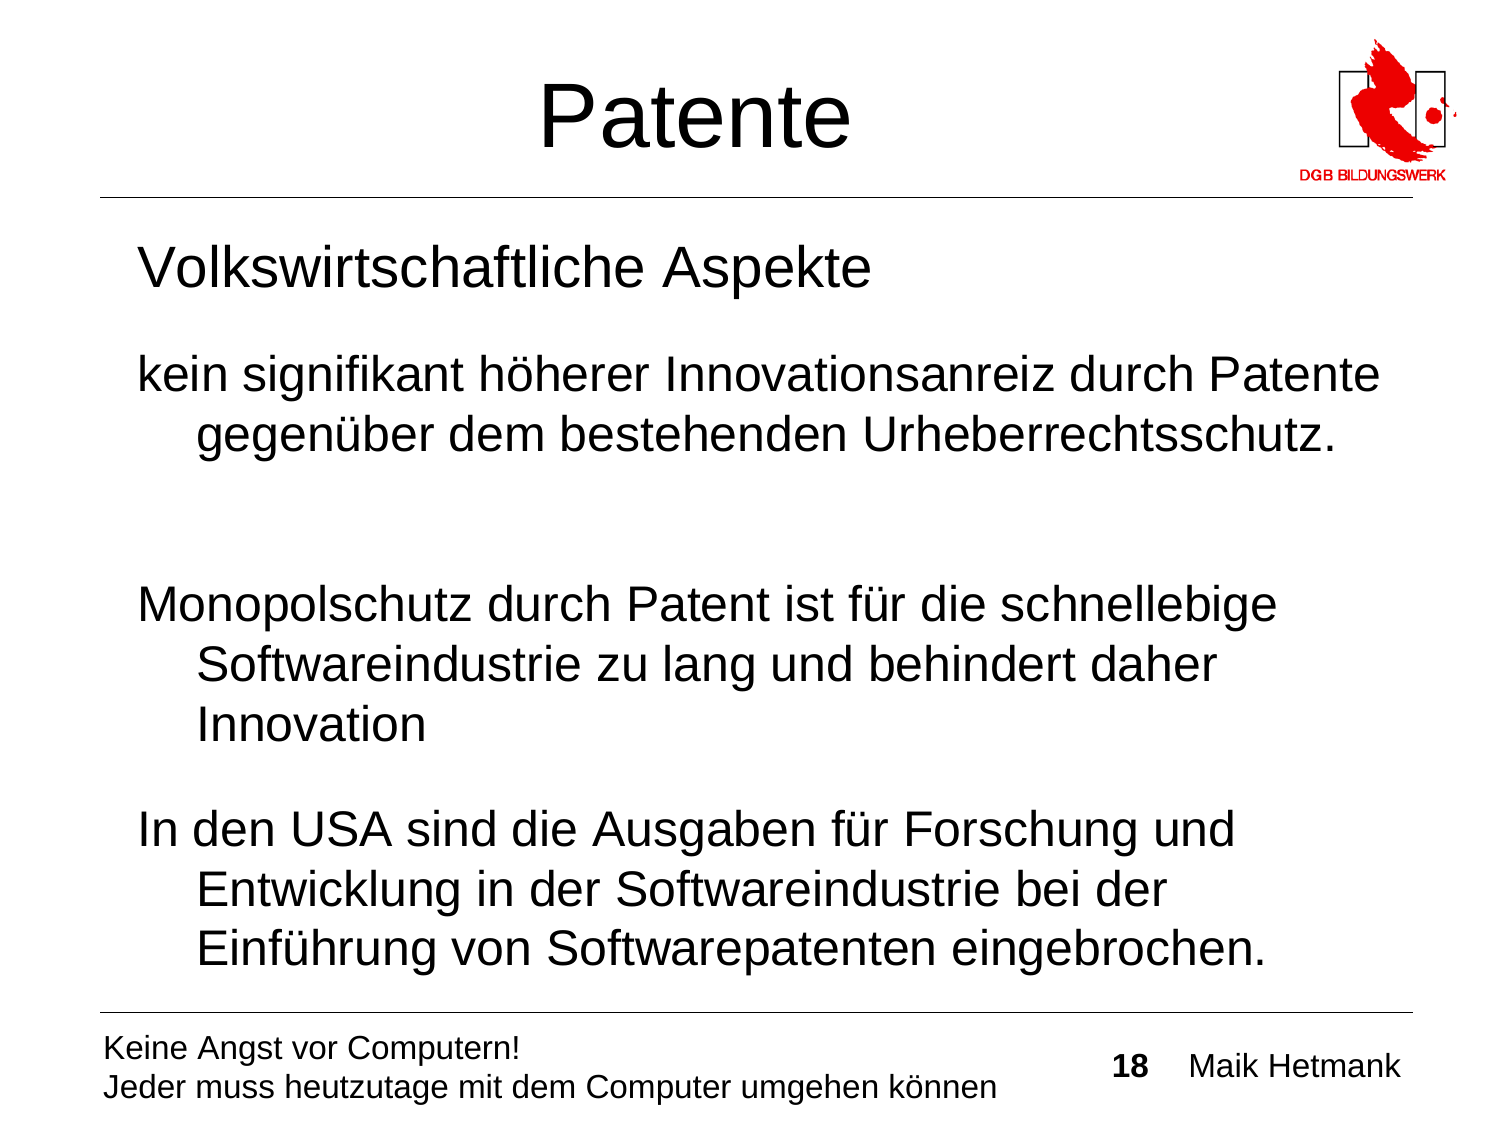

# Patente
Volkswirtschaftliche Aspekte
kein signifikant höherer Innovationsanreiz durch Patente gegenüber dem bestehenden Urheberrechtsschutz.
Monopolschutz durch Patent ist für die schnellebige Softwareindustrie zu lang und behindert daher Innovation
In den USA sind die Ausgaben für Forschung und Entwicklung in der Softwareindustrie bei der Einführung von Softwarepatenten eingebrochen.